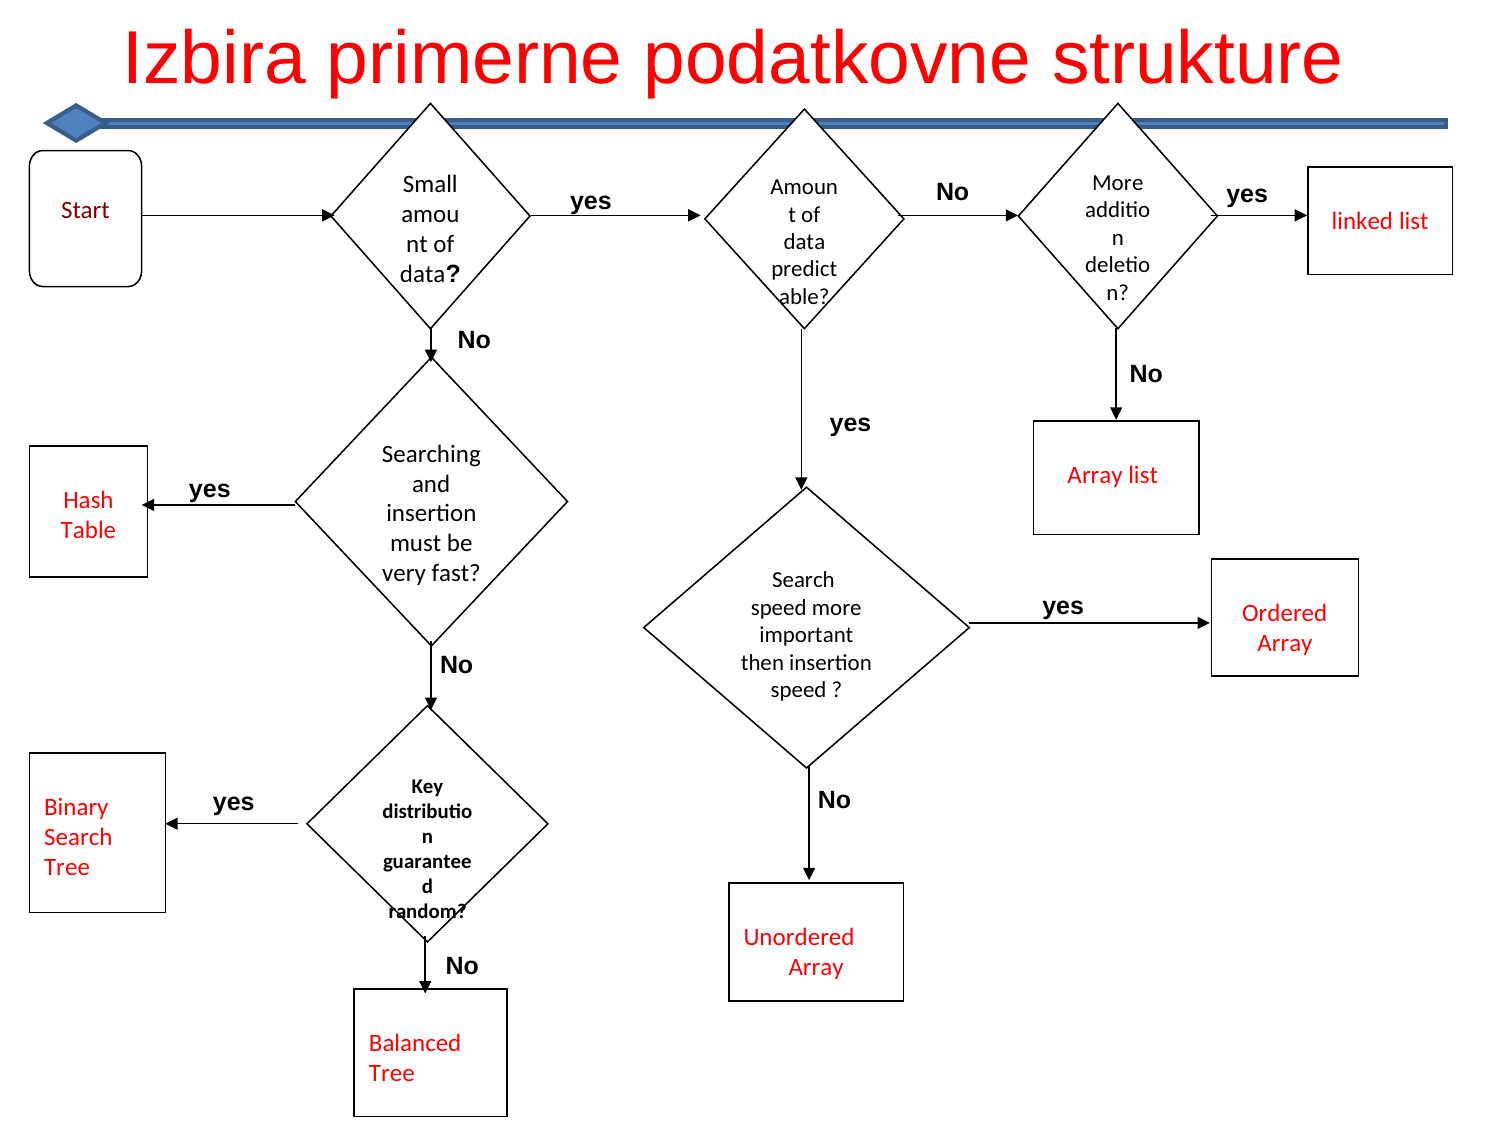

# Izbira primerne podatkovne strukture
Small amount of data?
More
addition deletion?
Amount of data predictable?
Start
linked list
No
yes
yes
No
No
Searching and insertion must be very fast?
yes
Array list
Hash Table
yes
 Search speed more important then insertion speed ?
yes
Ordered
Array
No
Key distribution guaranteed random?
Binary Search Tree
No
yes
Unordered
Array
No
Balanced Tree